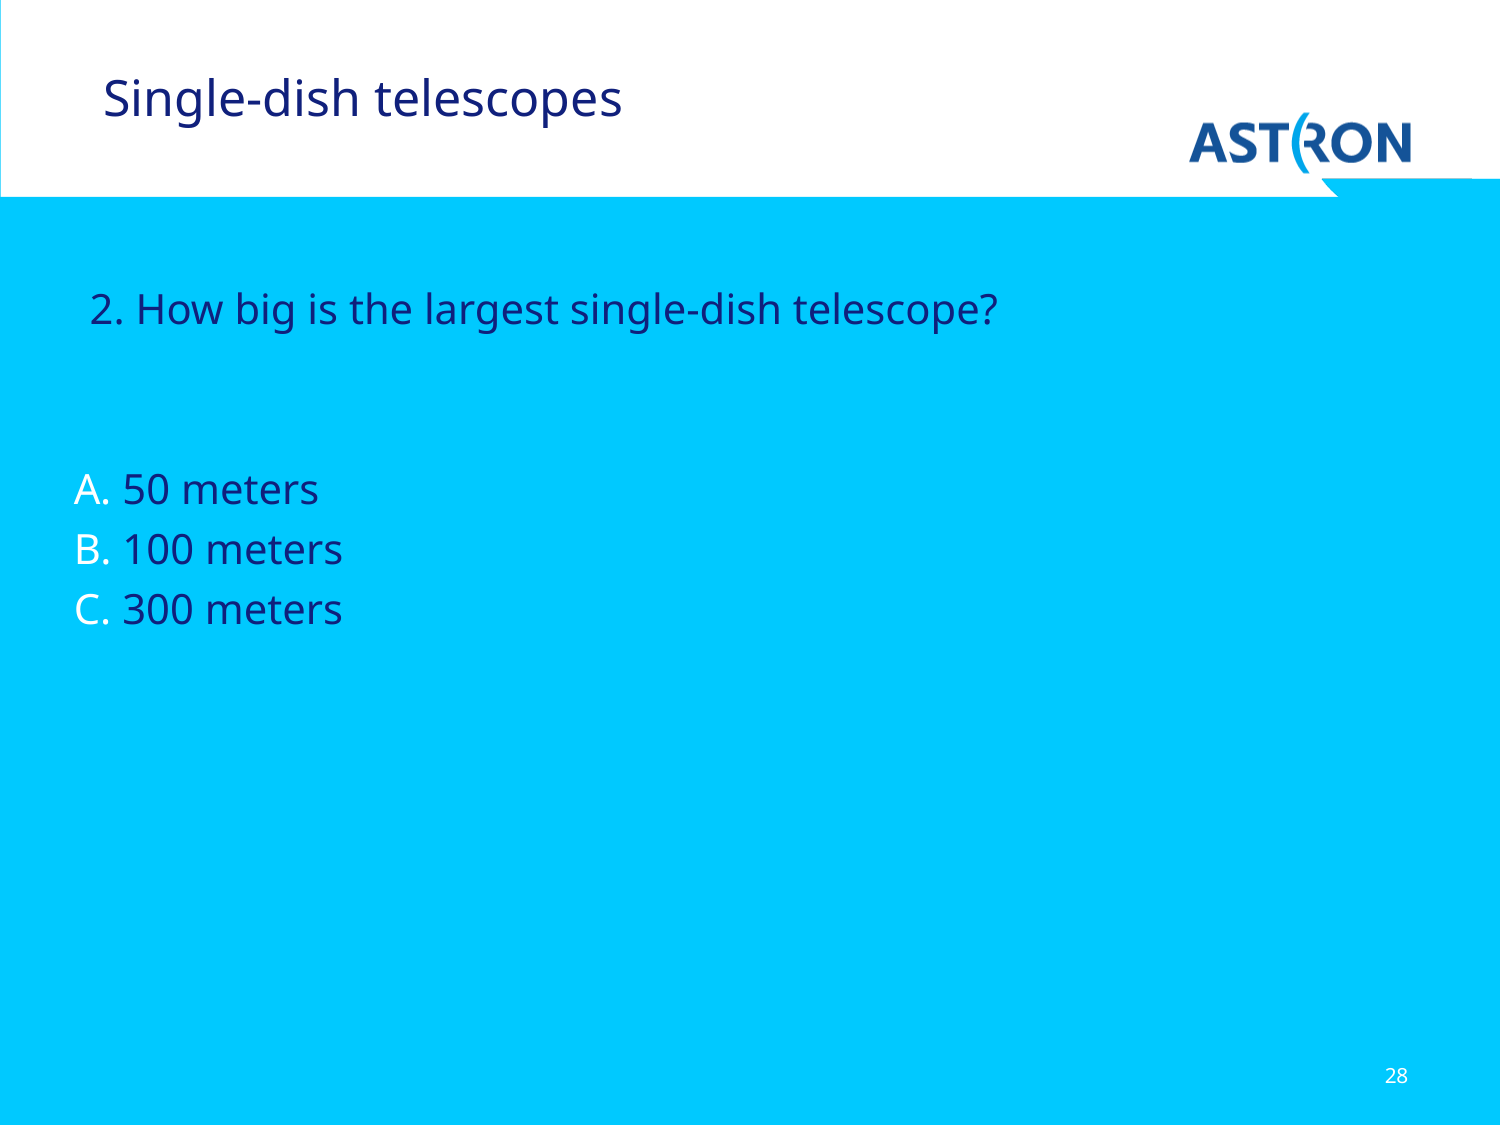

Single-dish telescopes
2. How big is the largest single-dish telescope?
 50 meters
 100 meters
 300 meters